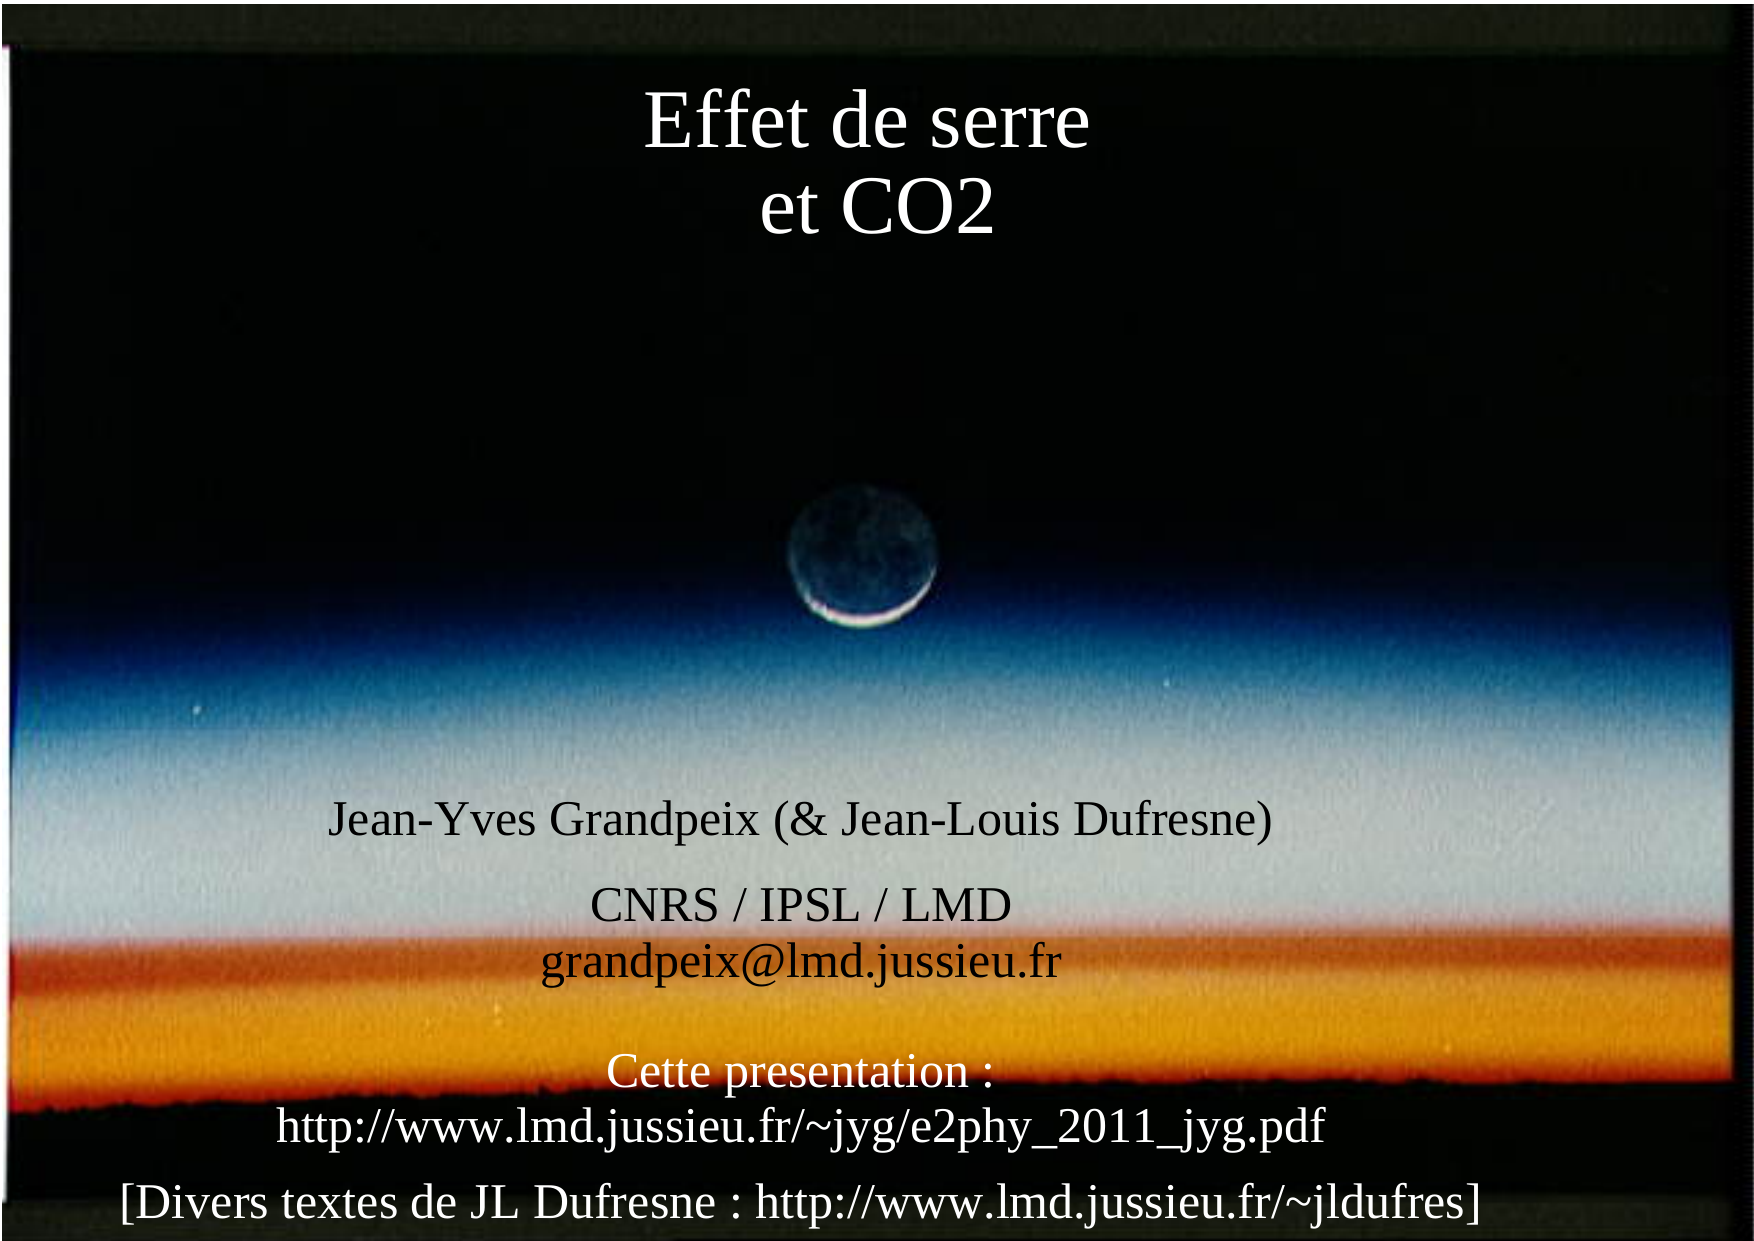

Effet de serre
et CO2
Jean-Yves Grandpeix (& Jean-Louis Dufresne)
CNRS / IPSL / LMD
grandpeix@lmd.jussieu.fr
Cette presentation : http://www.lmd.jussieu.fr/~jyg/e2phy_2011_jyg.pdf
[Divers textes de JL Dufresne : http://www.lmd.jussieu.fr/~jldufres]